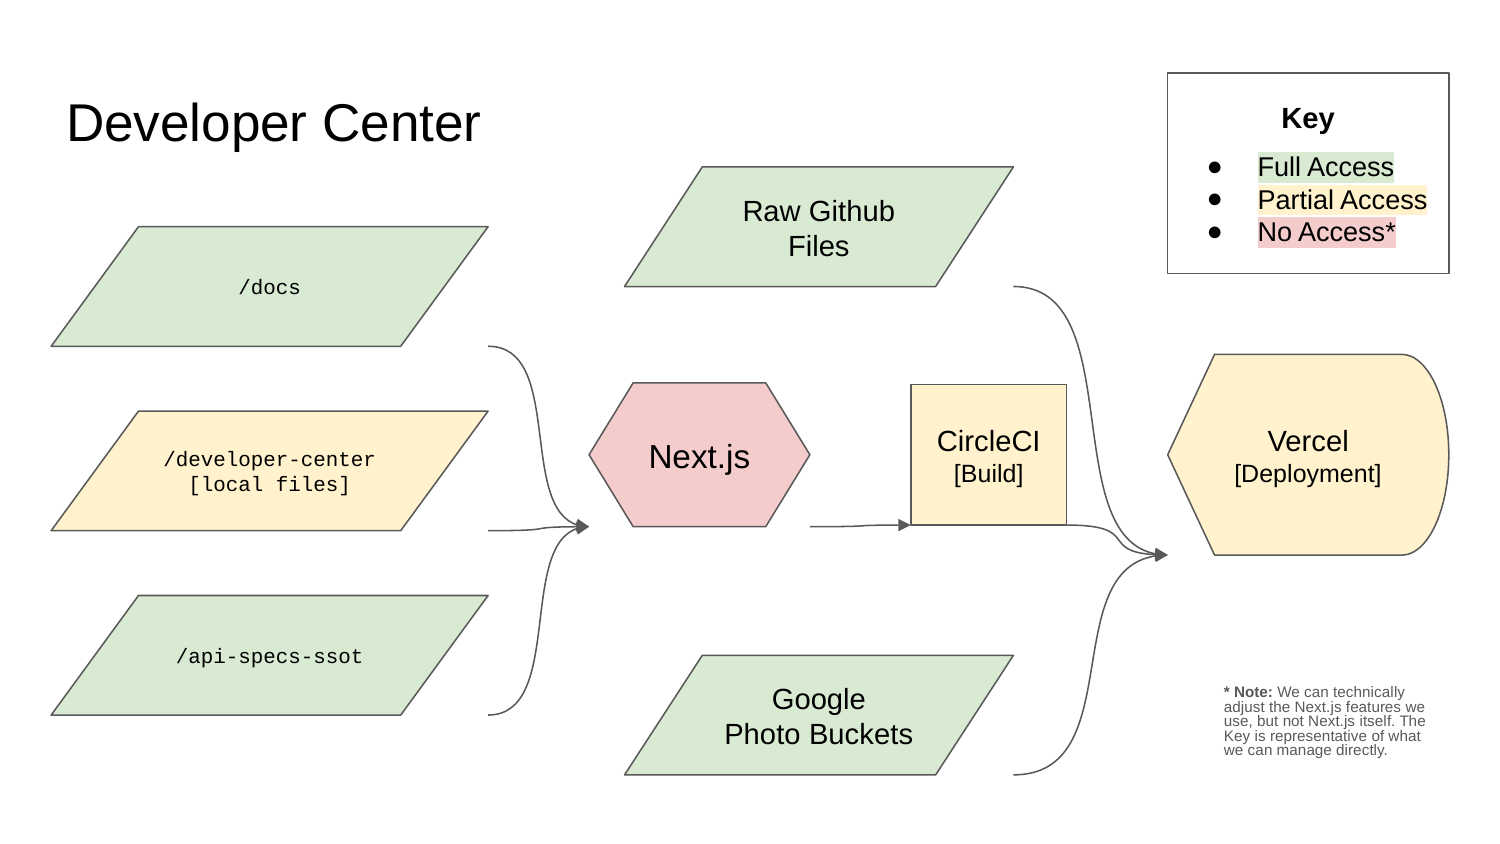

# Developer Center
Key
Full Access
Partial Access
No Access*
Raw Github Files
/docs
Vercel [Deployment]
Next.js
CircleCI
[Build]
/developer-center
[local files]
/api-specs-ssot
Google
Photo Buckets
* Note: We can technically adjust the Next.js features we use, but not Next.js itself. The Key is representative of what we can manage directly.